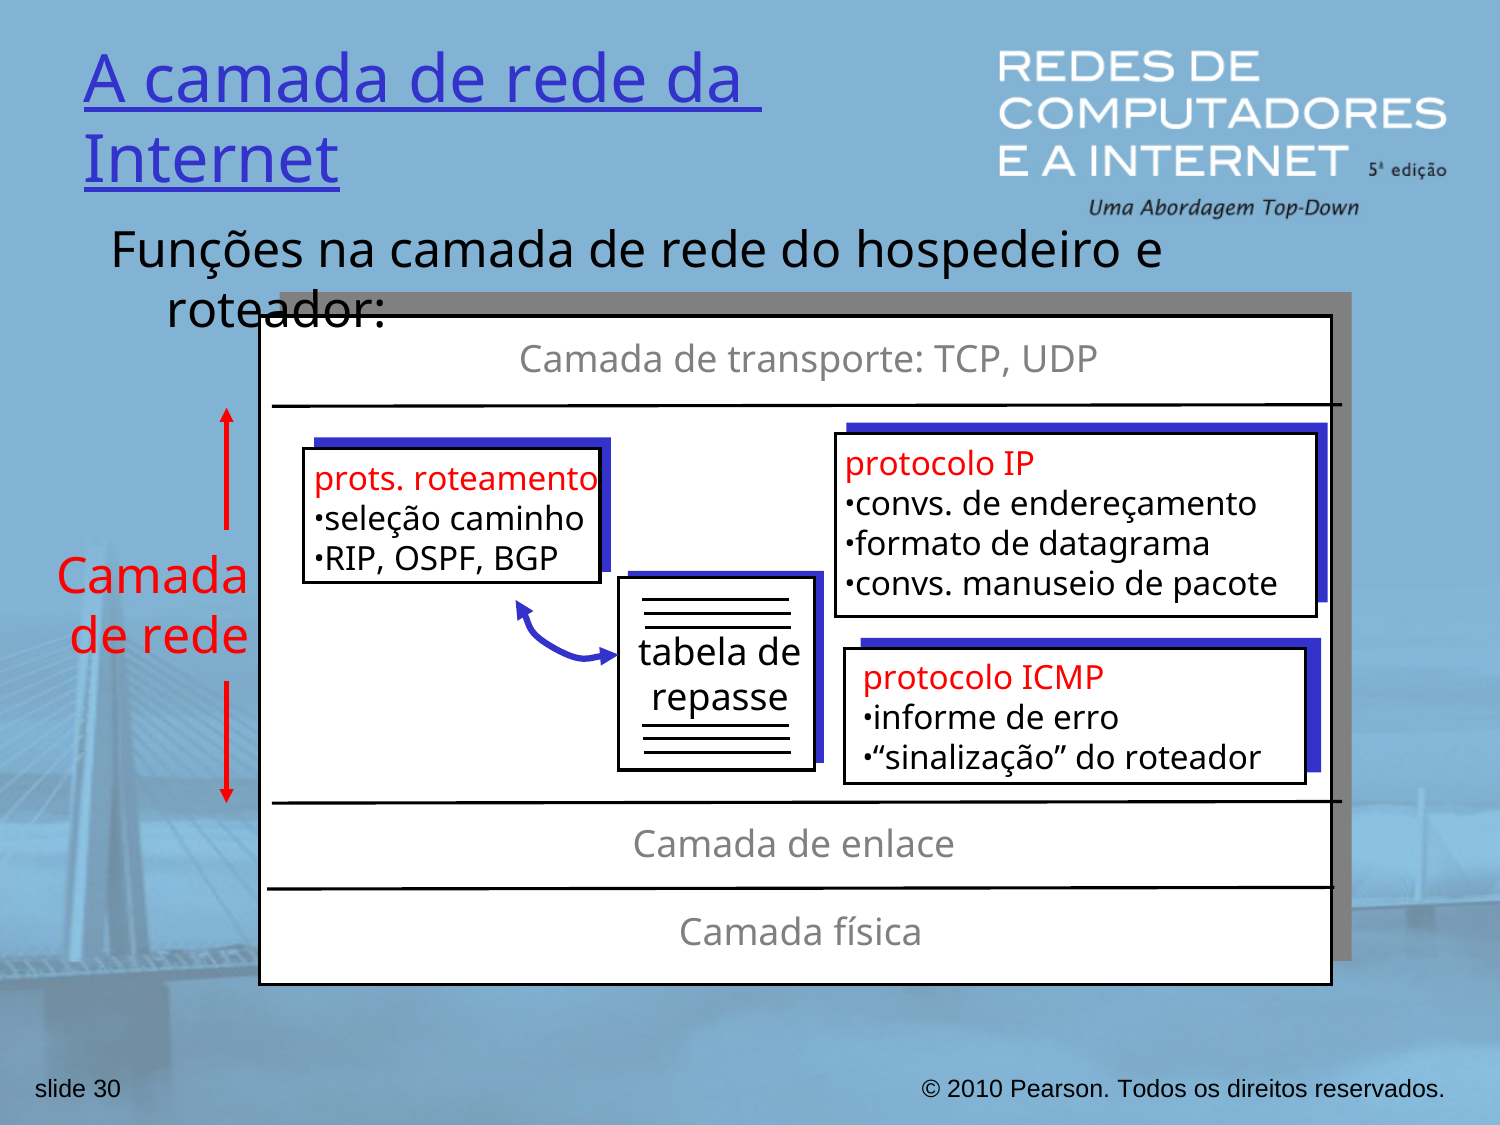

# A camada de rede da Internet
Funções na camada de rede do hospedeiro e roteador:
Camada de transporte: TCP, UDP
protocolo IP
convs. de endereçamento
formato de datagrama
convs. manuseio de pacote
prots. roteamento
seleção caminho
RIP, OSPF, BGP
Camada
de rede
tabela de
repasse
protocolo ICMP
informe de erro
“sinalização” do roteador
Camada de enlace
Camada física